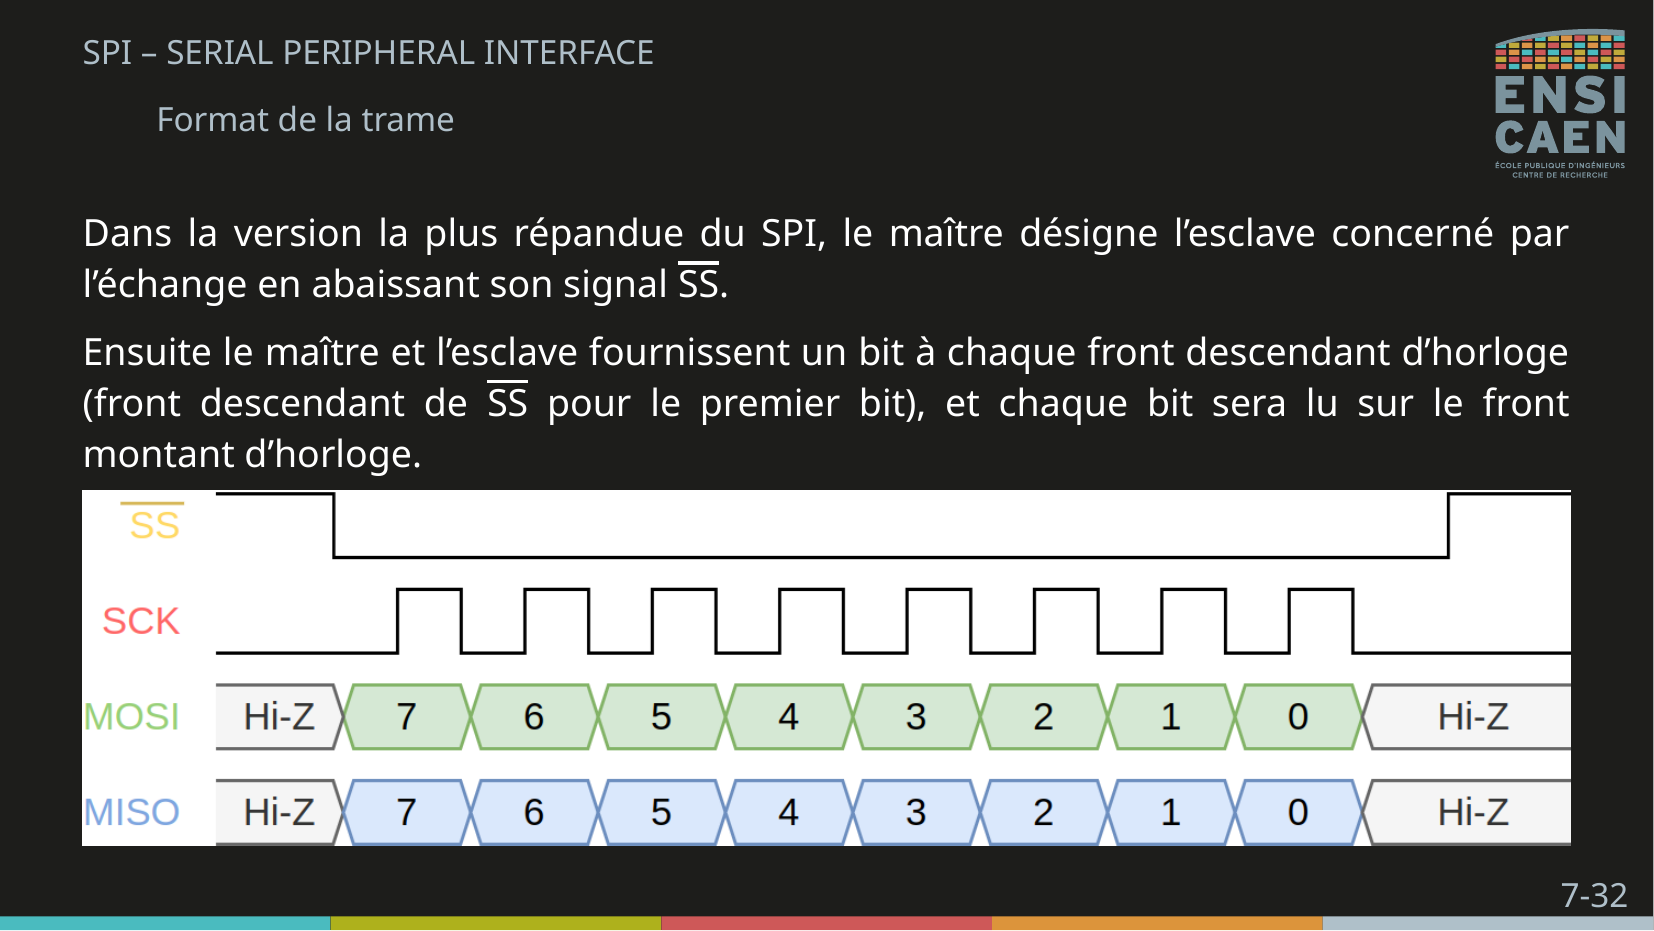

# SPI – SERIAL PERIPHERAL INTERFACE Format de la trame
Dans la version la plus répandue du SPI, le maître désigne l’esclave concerné par l’échange en abaissant son signal SS.
Ensuite le maître et l’esclave fournissent un bit à chaque front descendant d’horloge (front descendant de SS pour le premier bit), et chaque bit sera lu sur le front montant d’horloge.